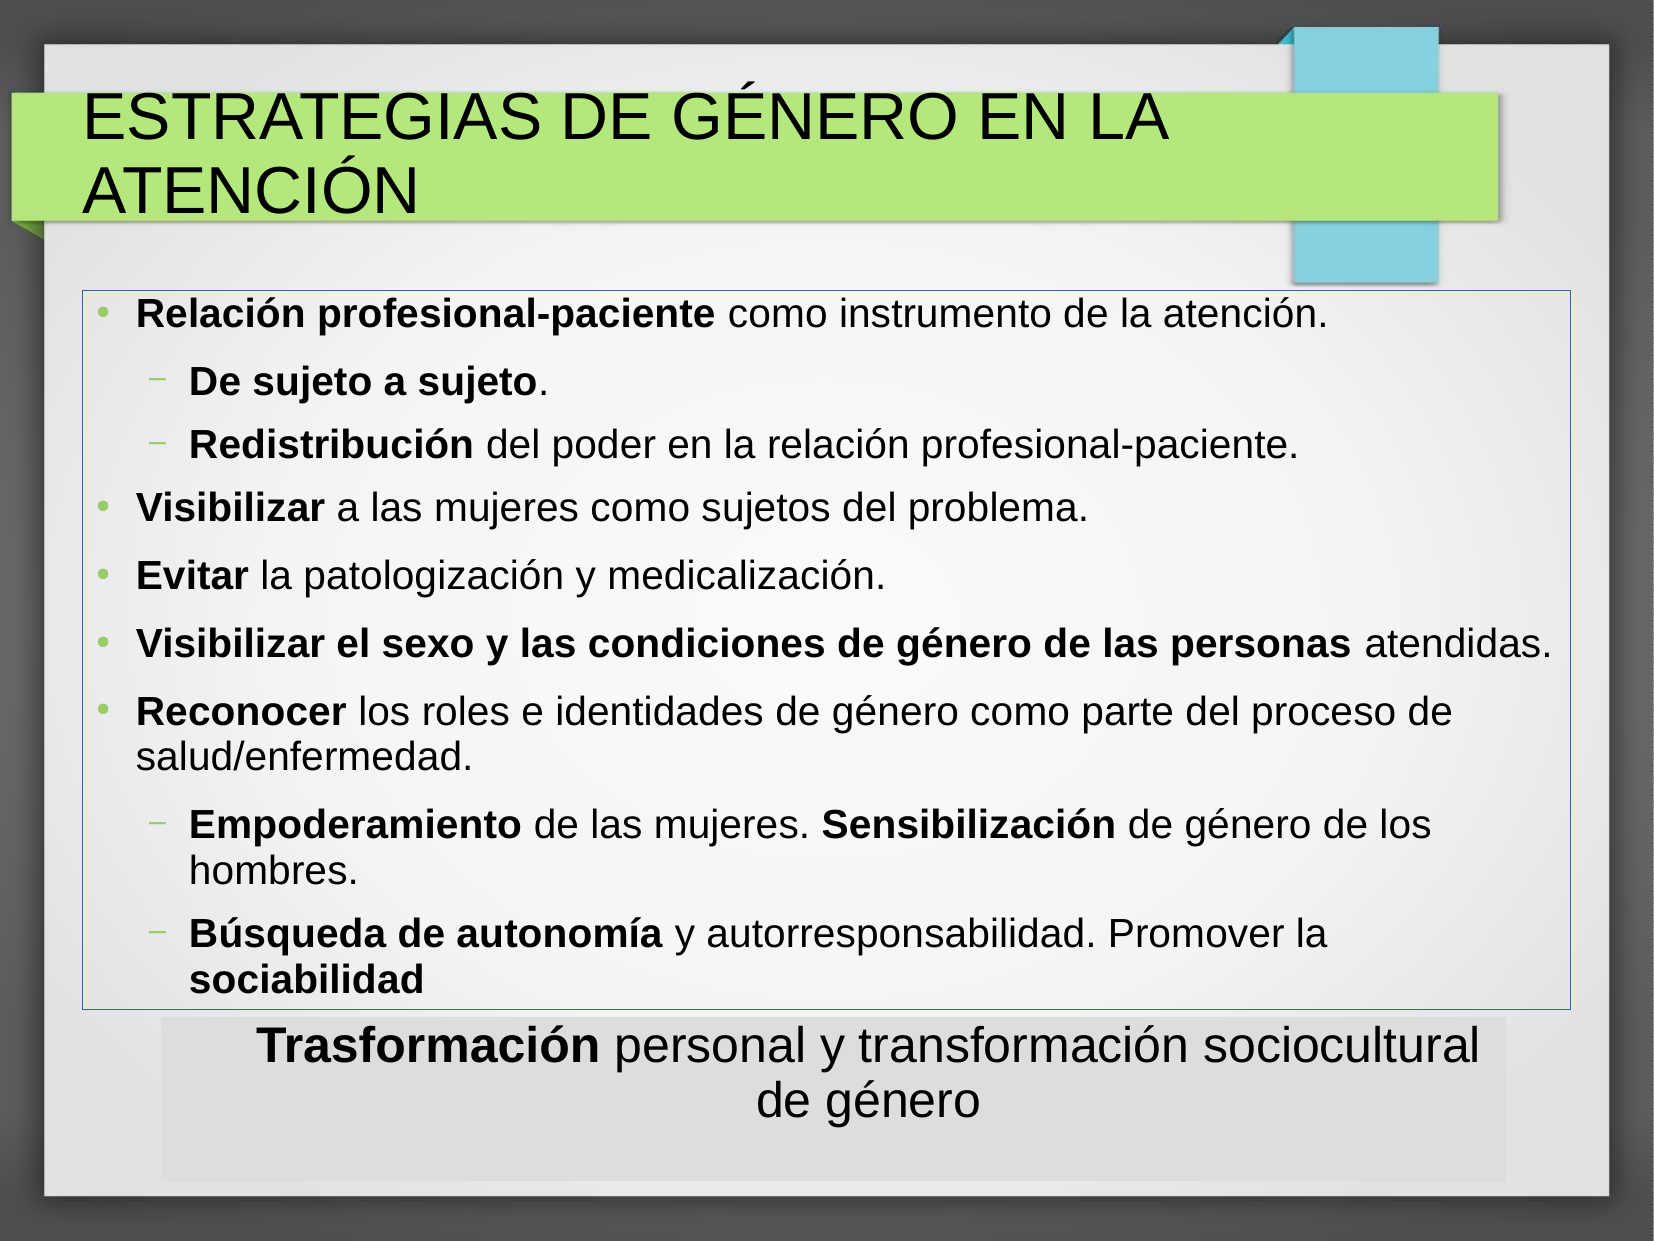

# ESTRATEGIAS DE GÉNERO EN LA ATENCIÓN
Relación profesional-paciente como instrumento de la atención.
De sujeto a sujeto.
Redistribución del poder en la relación profesional-paciente.
Visibilizar a las mujeres como sujetos del problema.
Evitar la patologización y medicalización.
Visibilizar el sexo y las condiciones de género de las personas atendidas.
Reconocer los roles e identidades de género como parte del proceso de salud/enfermedad.
Empoderamiento de las mujeres. Sensibilización de género de los hombres.
Búsqueda de autonomía y autorresponsabilidad. Promover la sociabilidad
Trasformación personal y transformación sociocultural de género